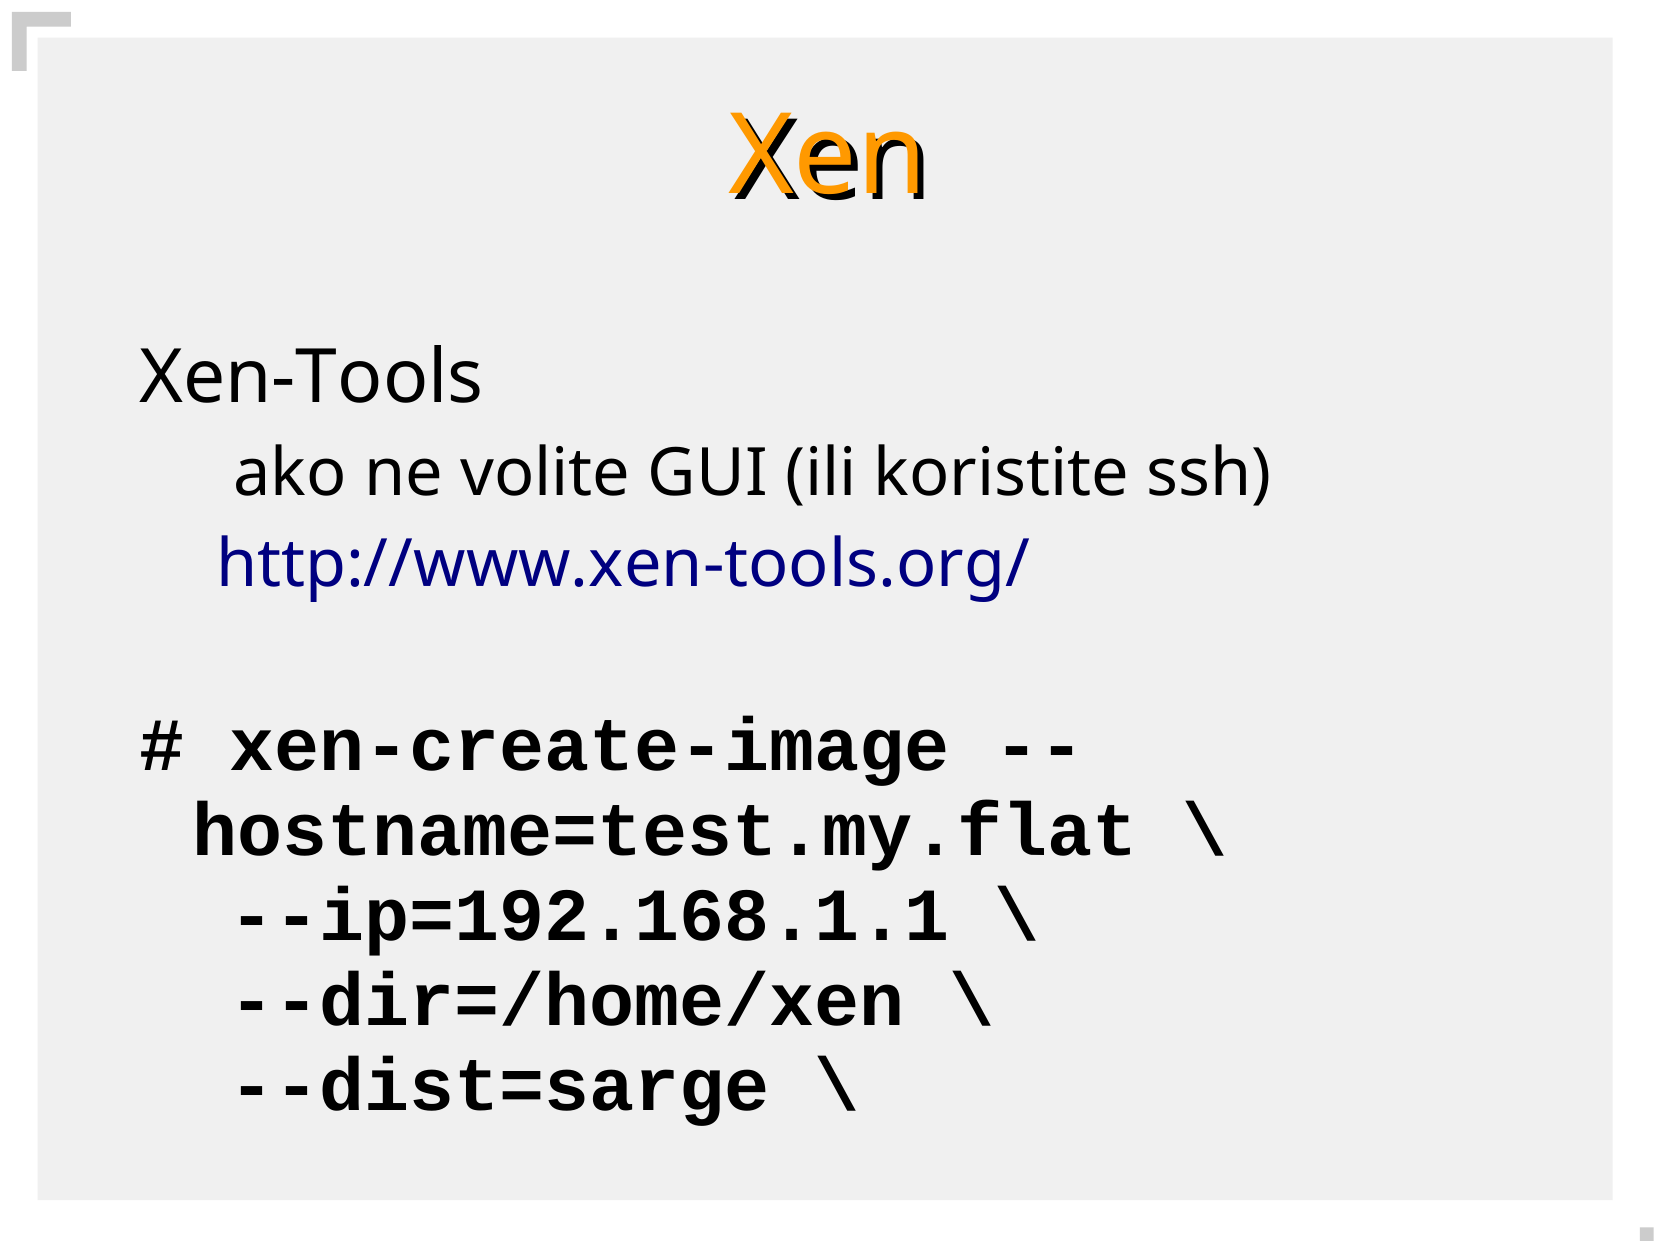

# Xen
Xen-Tools
 ako ne volite GUI (ili koristite ssh)
http://www.xen-tools.org/
# xen-create-image --hostname=test.my.flat \
 --ip=192.168.1.1 \
 --dir=/home/xen \
 --dist=sarge \